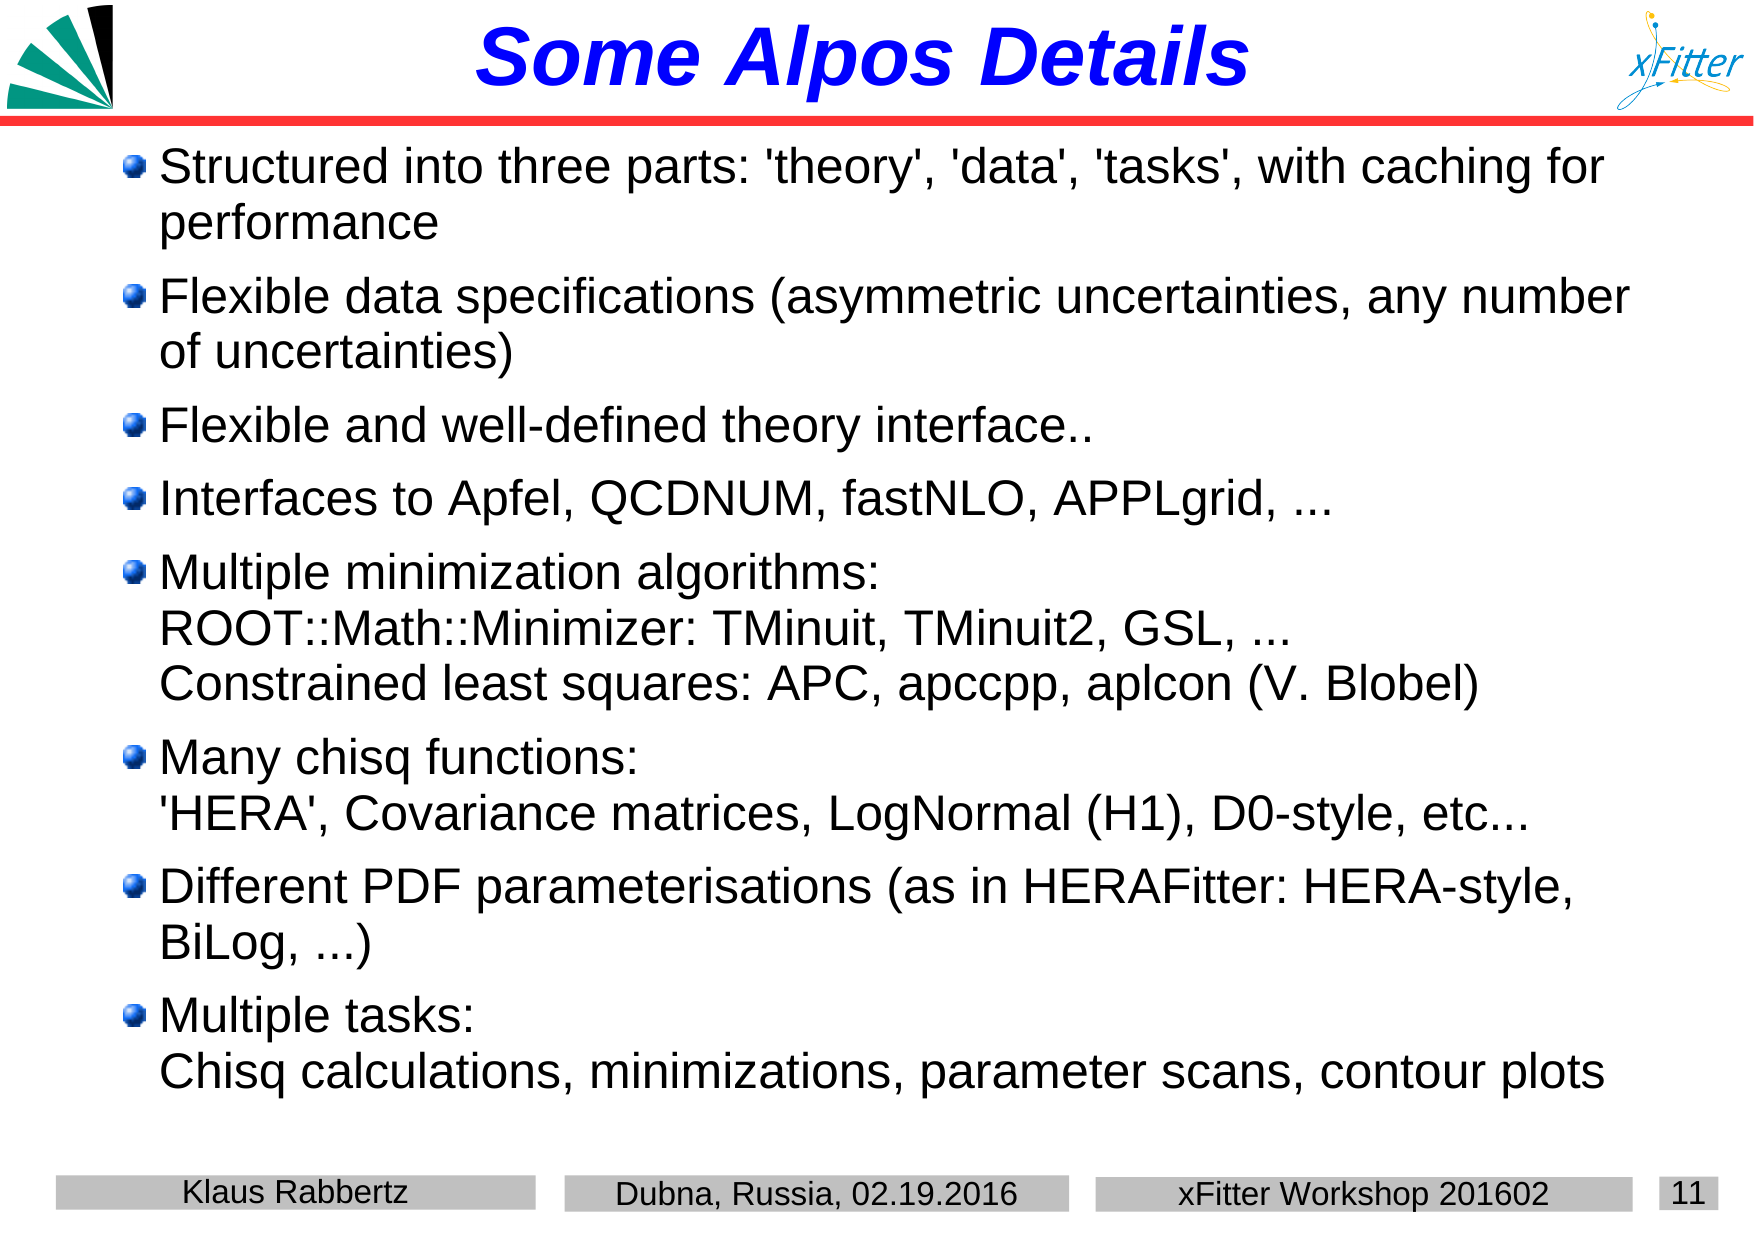

# Some Alpos Details
Structured into three parts: 'theory', 'data', 'tasks', with caching for performance
Flexible data specifications (asymmetric uncertainties, any number of uncertainties)
Flexible and well-defined theory interface..
Interfaces to Apfel, QCDNUM, fastNLO, APPLgrid, ...
Multiple minimization algorithms:
ROOT::Math::Minimizer: TMinuit, TMinuit2, GSL, ...
Constrained least squares: APC, apccpp, aplcon (V. Blobel)
Many chisq functions:
'HERA', Covariance matrices, LogNormal (H1), D0-style, etc...
Different PDF parameterisations (as in HERAFitter: HERA-style, BiLog, ...)
Multiple tasks:
Chisq calculations, minimizations, parameter scans, contour plots